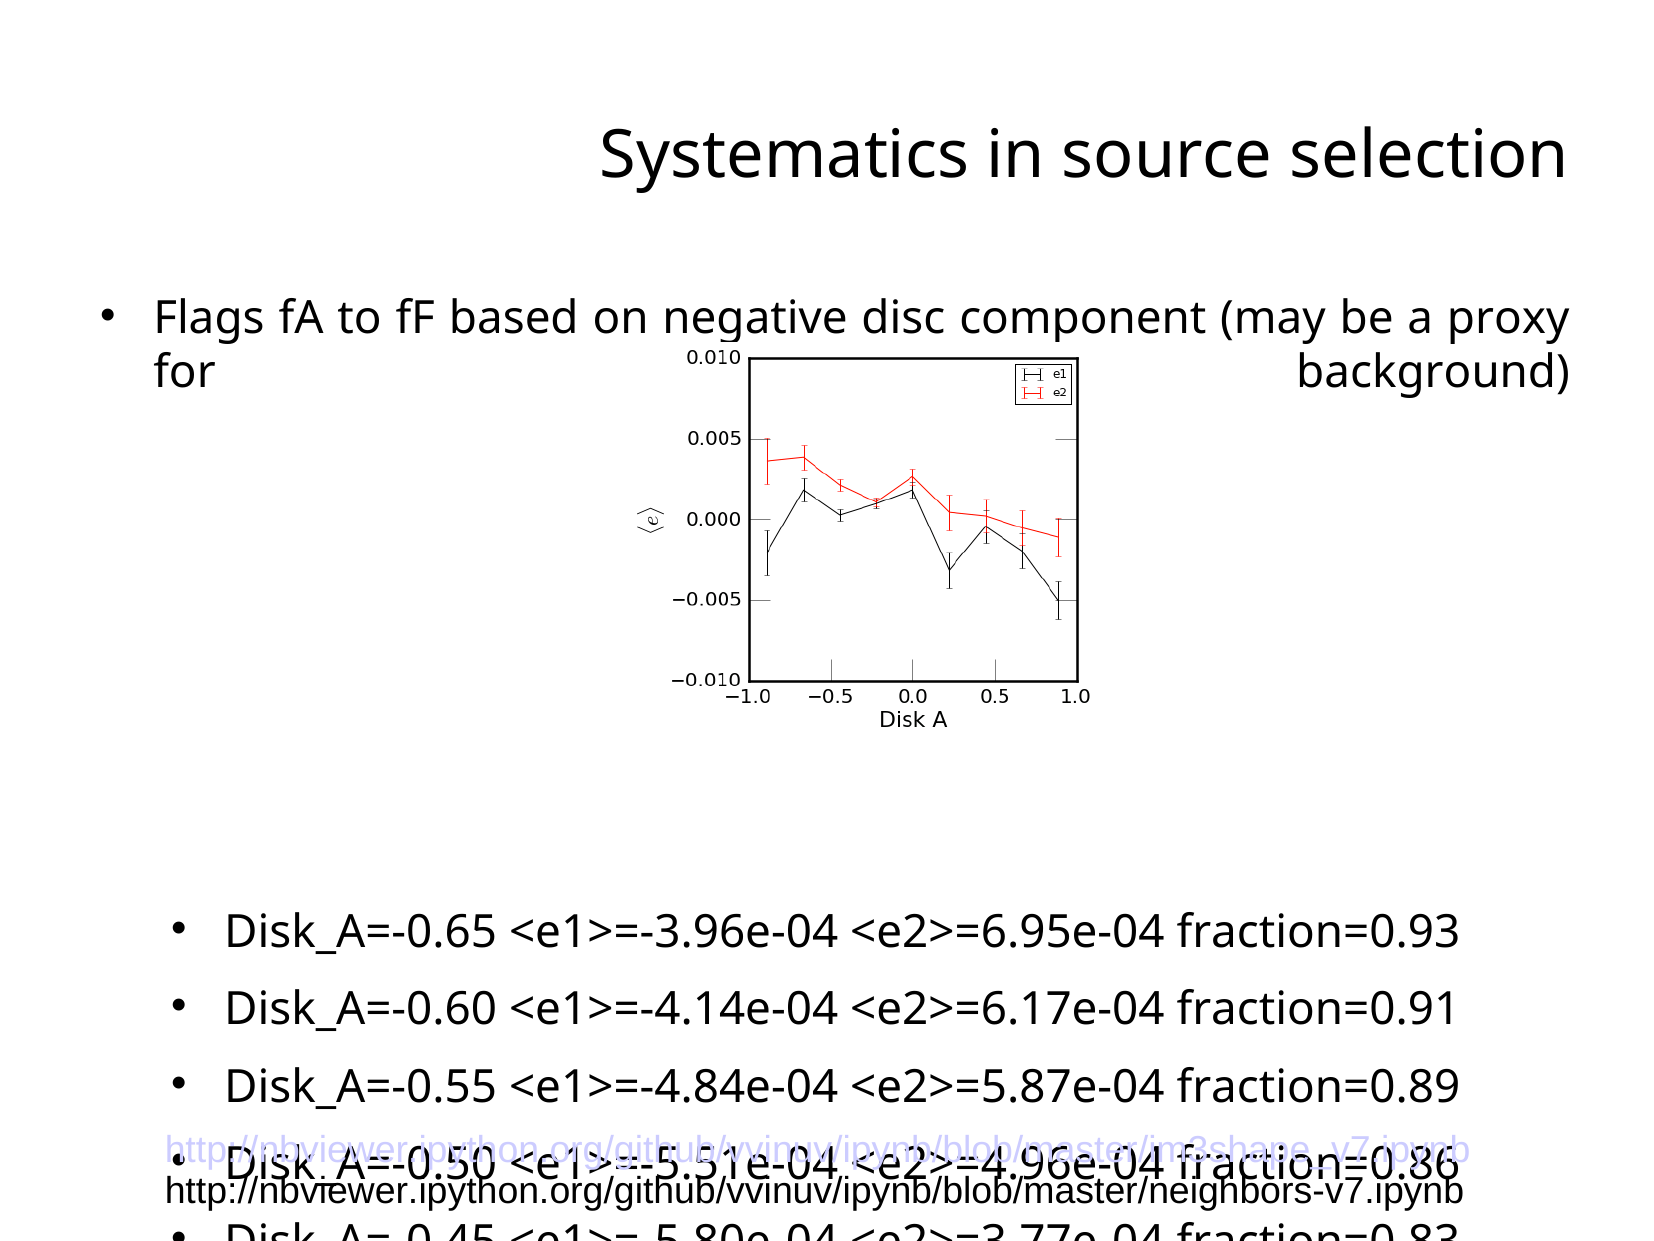

# Systematics in source selection
Flags fA to fF based on negative disc component (may be a proxy for background)
Disk_A=-0.65 <e1>=-3.96e-04 <e2>=6.95e-04 fraction=0.93
Disk_A=-0.60 <e1>=-4.14e-04 <e2>=6.17e-04 fraction=0.91
Disk_A=-0.55 <e1>=-4.84e-04 <e2>=5.87e-04 fraction=0.89
Disk_A=-0.50 <e1>=-5.51e-04 <e2>=4.96e-04 fraction=0.86
Disk_A=-0.45 <e1>=-5.80e-04 <e2>=3.77e-04 fraction=0.83
Disk_A=-0.40 <e1>=-5.72e-04 <e2>=3.86e-04 fraction=0.78
http://nbviewer.ipython.org/github/vvinuv/ipynb/blob/master/im3shape_v7.ipynb
http://nbviewer.ipython.org/github/vvinuv/ipynb/blob/master/neighbors-v7.ipynb